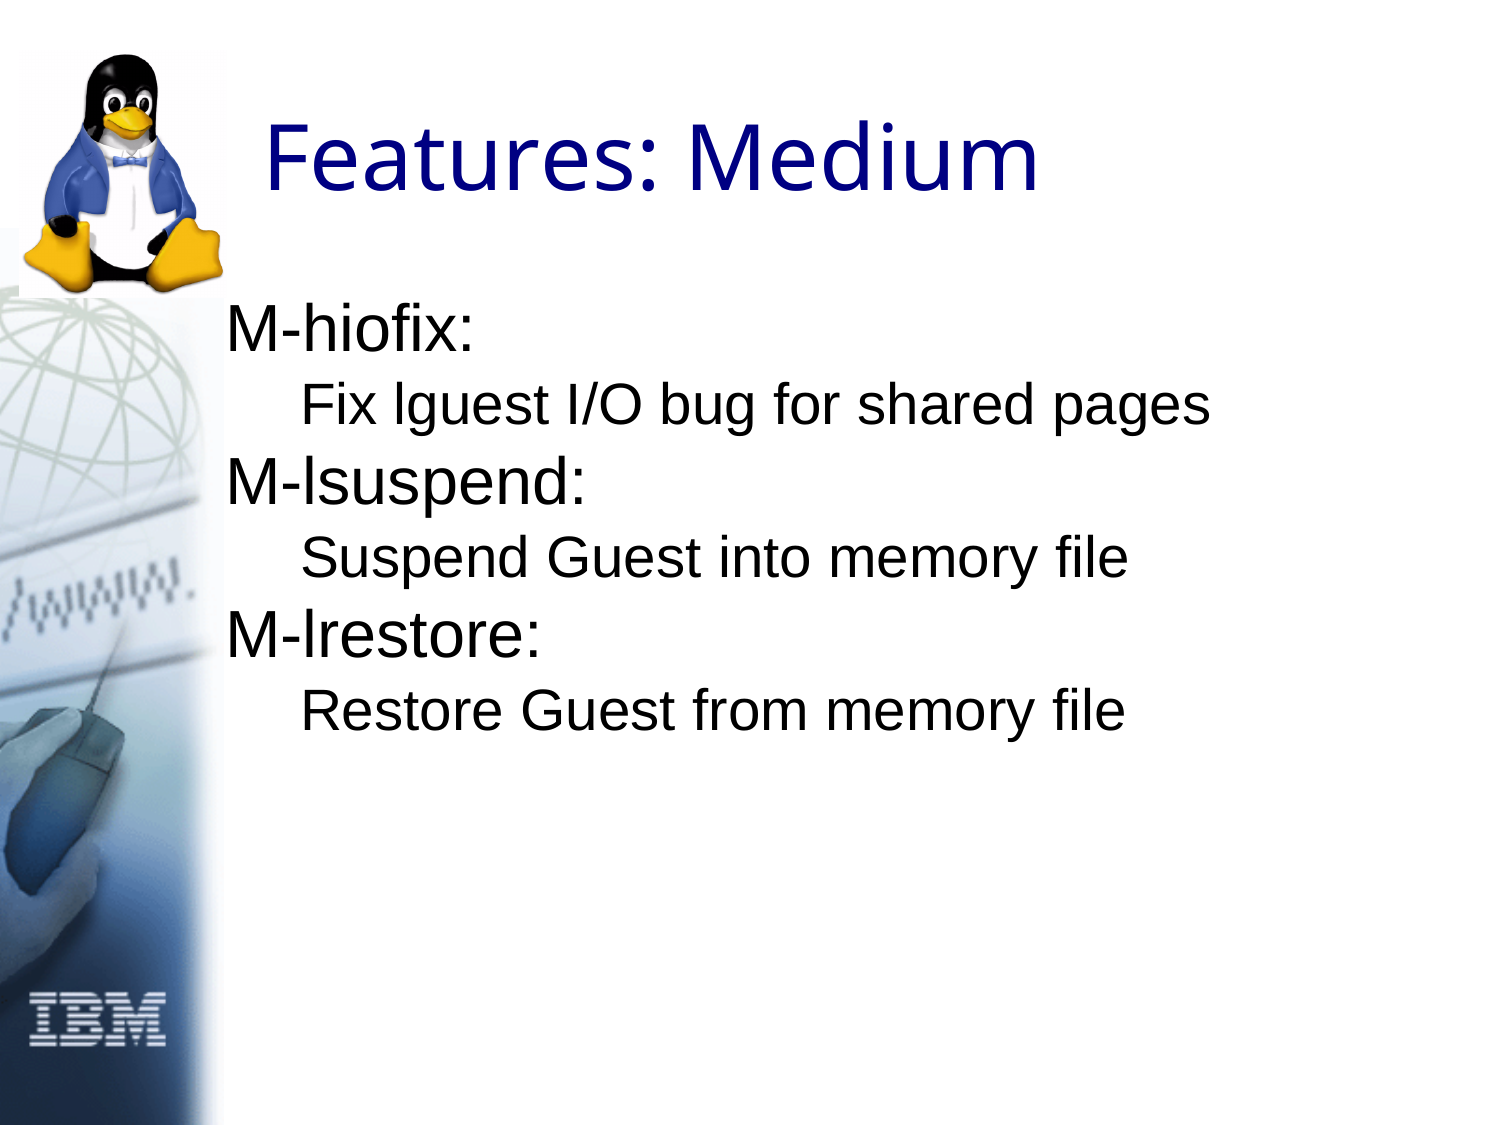

# Features: Medium
M-hiofix:
Fix lguest I/O bug for shared pages
M-lsuspend:
Suspend Guest into memory file
M-lrestore:
Restore Guest from memory file